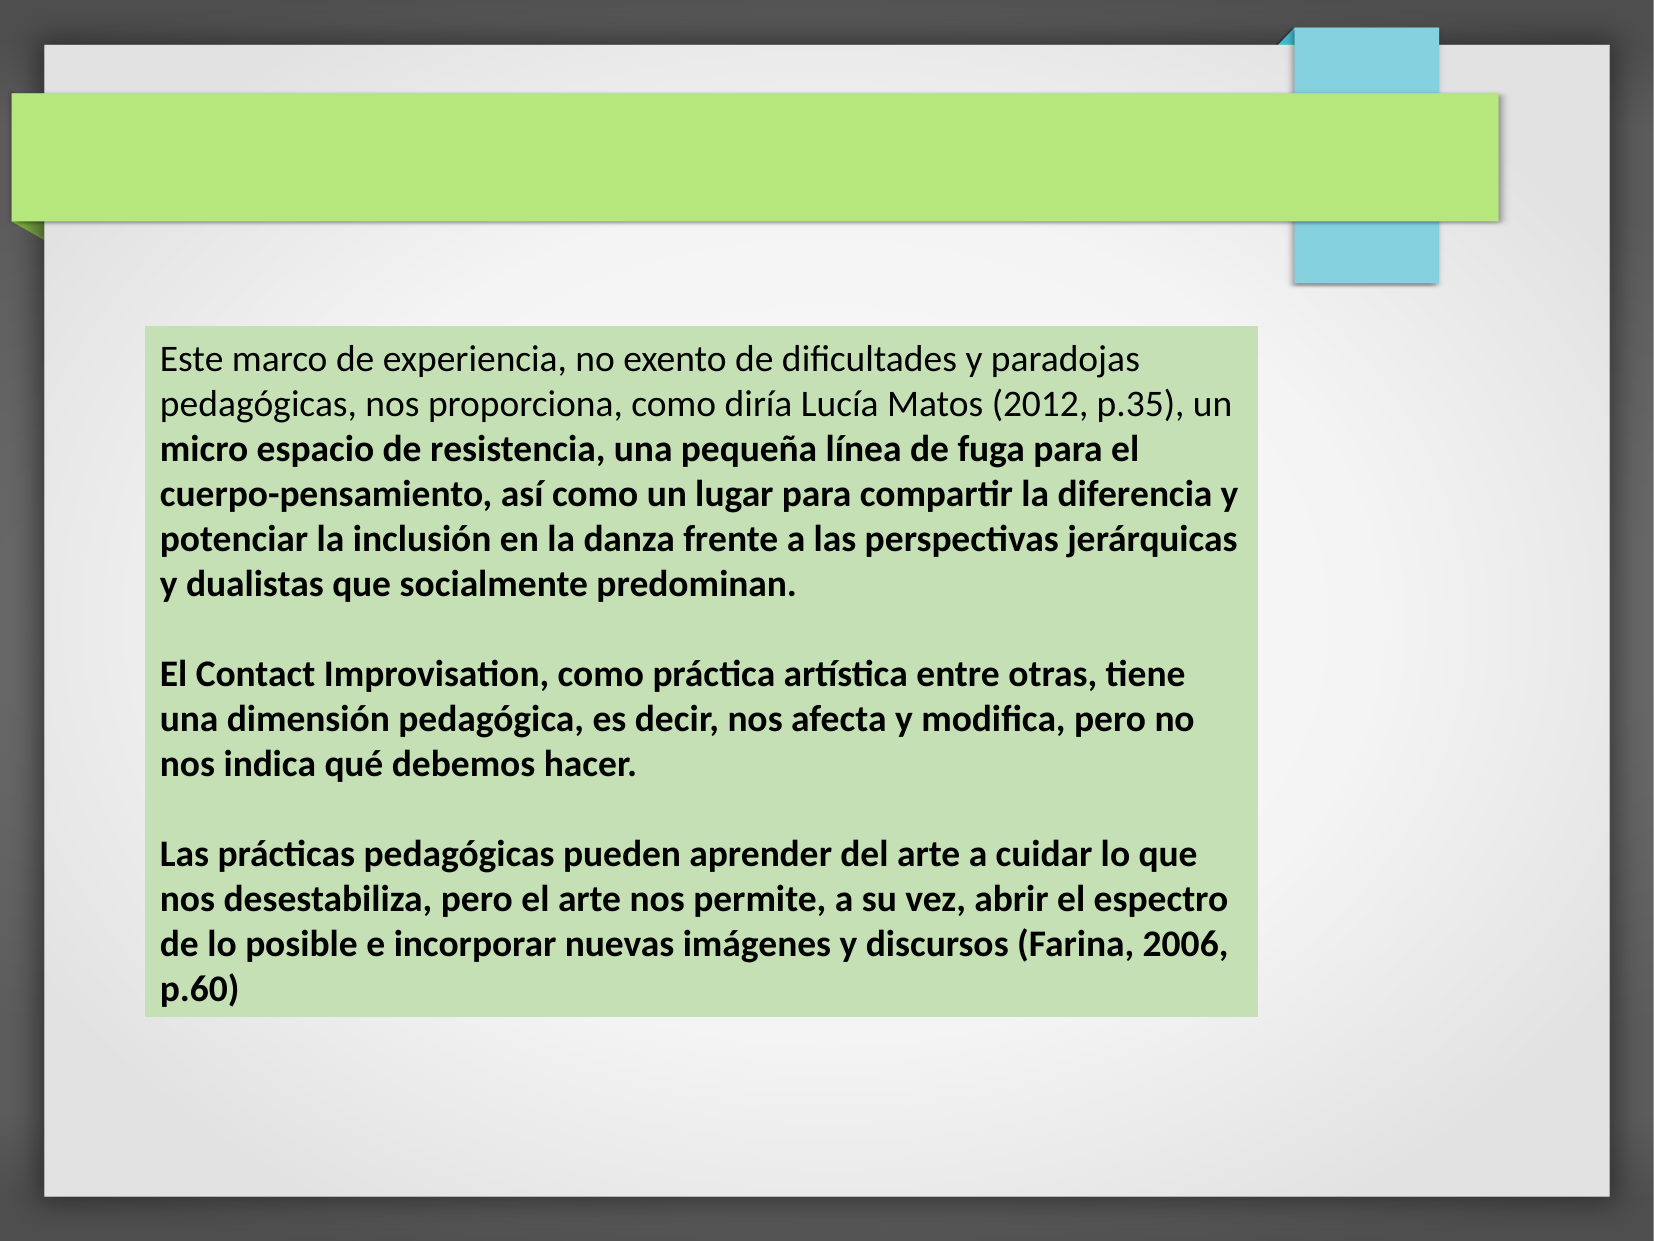

Este marco de experiencia, no exento de dificultades y paradojas pedagógicas, nos proporciona, como diría Lucía Matos (2012, p.35), un micro espacio de resistencia, una pequeña línea de fuga para el cuerpo-pensamiento, así como un lugar para compartir la diferencia y potenciar la inclusión en la danza frente a las perspectivas jerárquicas y dualistas que socialmente predominan.
El Contact Improvisation, como práctica artística entre otras, tiene una dimensión pedagógica, es decir, nos afecta y modifica, pero no nos indica qué debemos hacer.
Las prácticas pedagógicas pueden aprender del arte a cuidar lo que nos desestabiliza, pero el arte nos permite, a su vez, abrir el espectro de lo posible e incorporar nuevas imágenes y discursos (Farina, 2006, p.60)